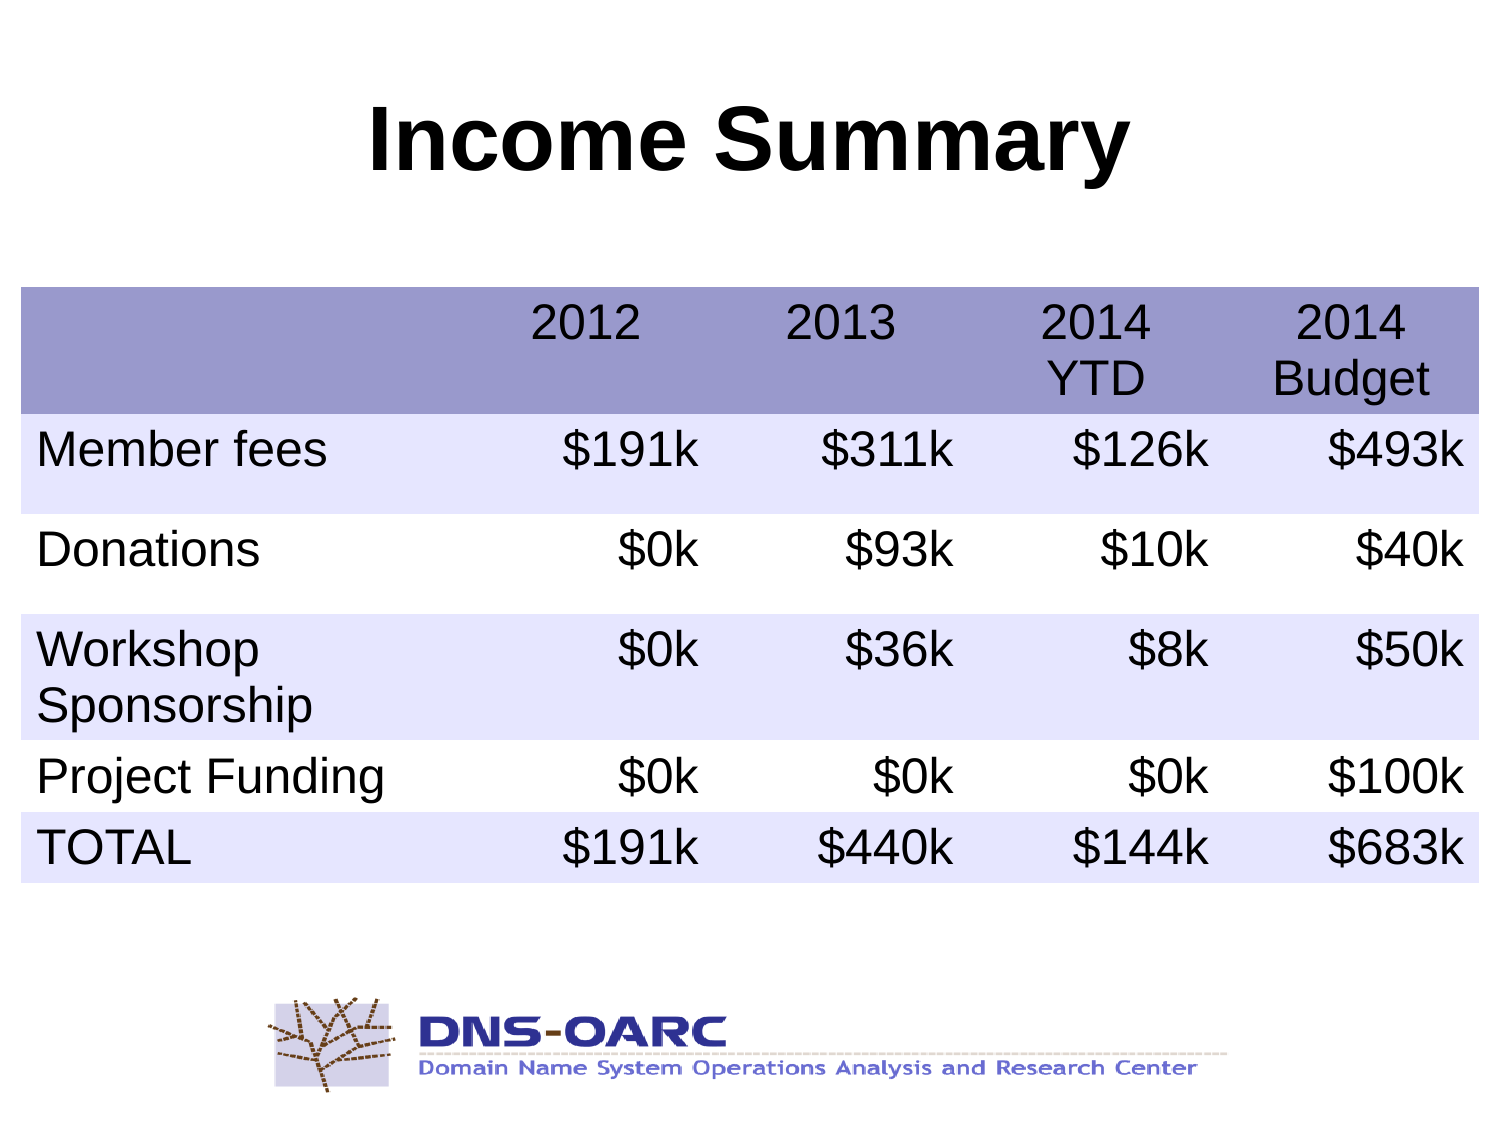

# Income Summary
| | 2012 | 2013 | 2014 YTD | 2014 Budget |
| --- | --- | --- | --- | --- |
| Member fees | $191k | $311k | $126k | $493k |
| Donations | $0k | $93k | $10k | $40k |
| Workshop Sponsorship | $0k | $36k | $8k | $50k |
| Project Funding | $0k | $0k | $0k | $100k |
| TOTAL | $191k | $440k | $144k | $683k |